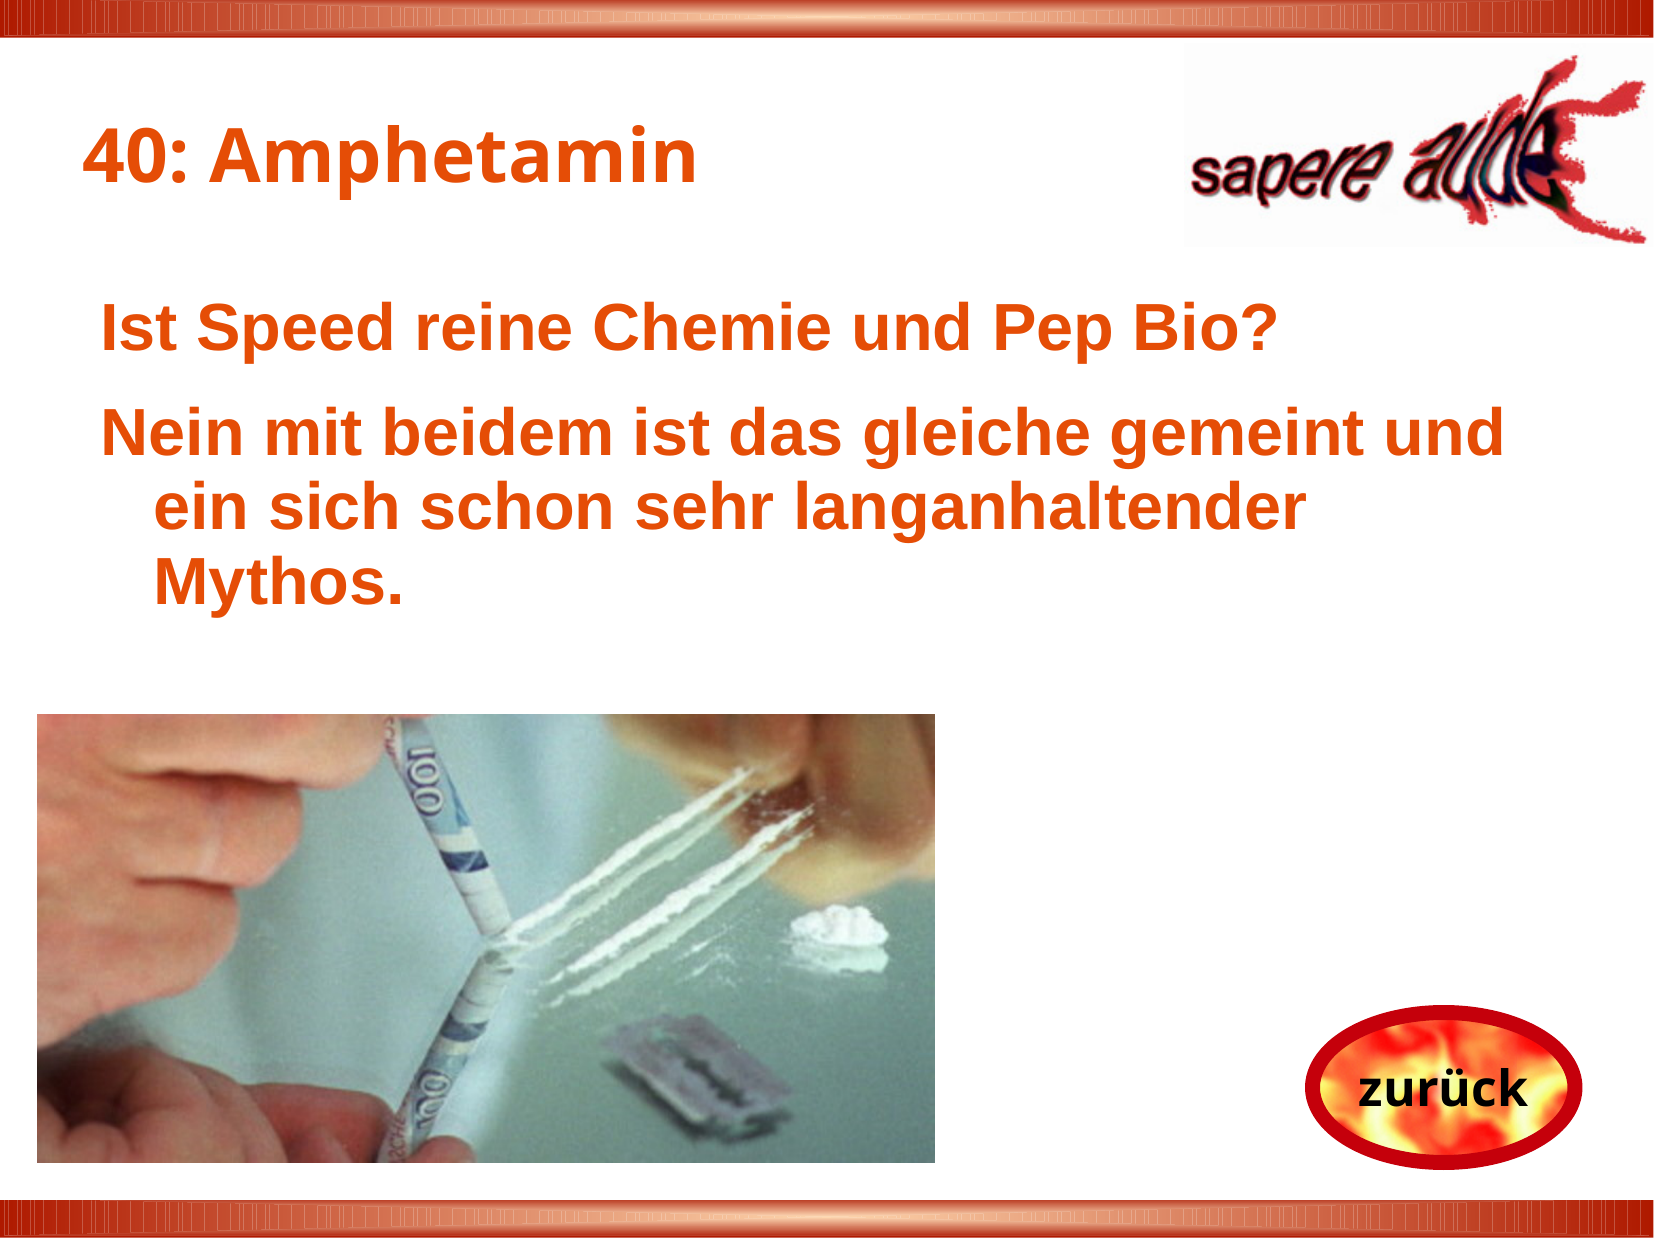

# 40: Amphetamin
Ist Speed reine Chemie und Pep Bio?
Nein mit beidem ist das gleiche gemeint und ein sich schon sehr langanhaltender Mythos.